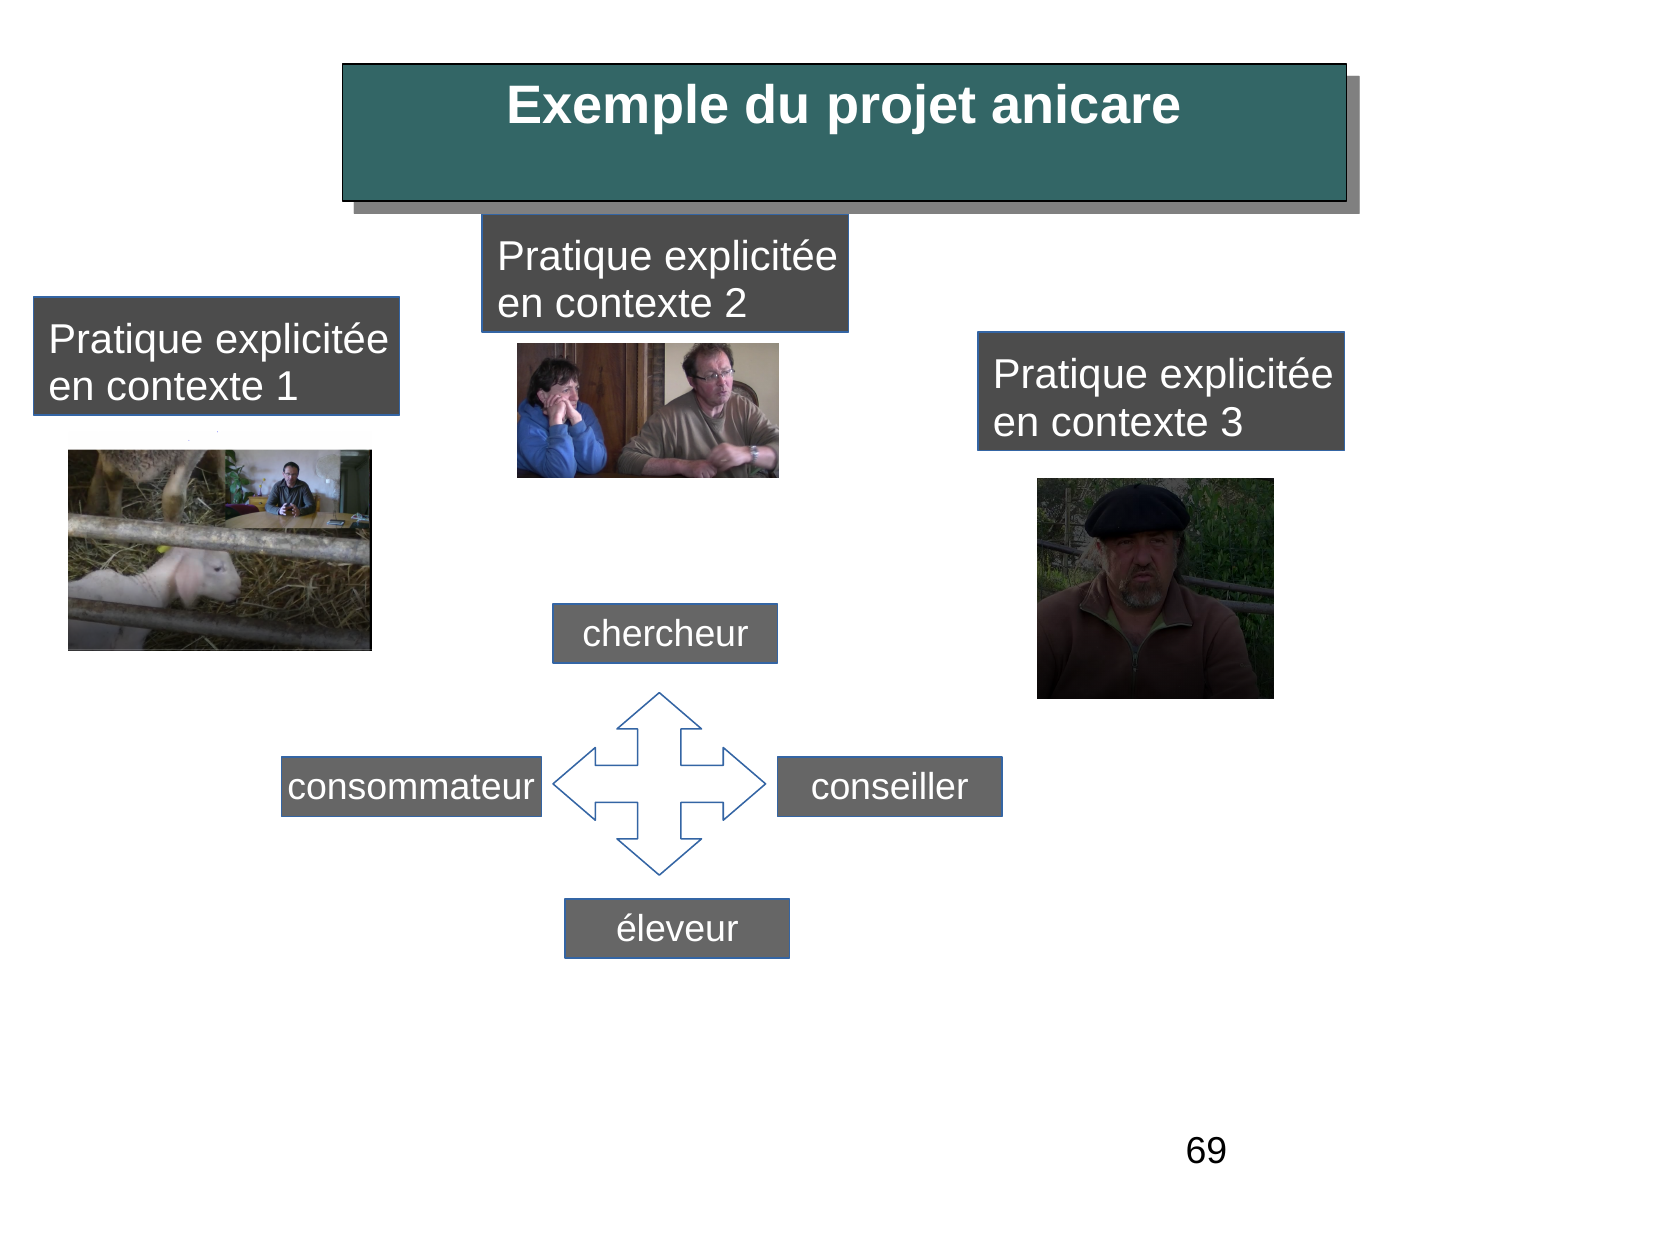

#
Exemple du projet anicare
Pratique explicitée
en contexte 2
Pratique explicitée
en contexte 1
Pratique explicitée
en contexte 3
chercheur
consommateur
conseiller
éleveur
69